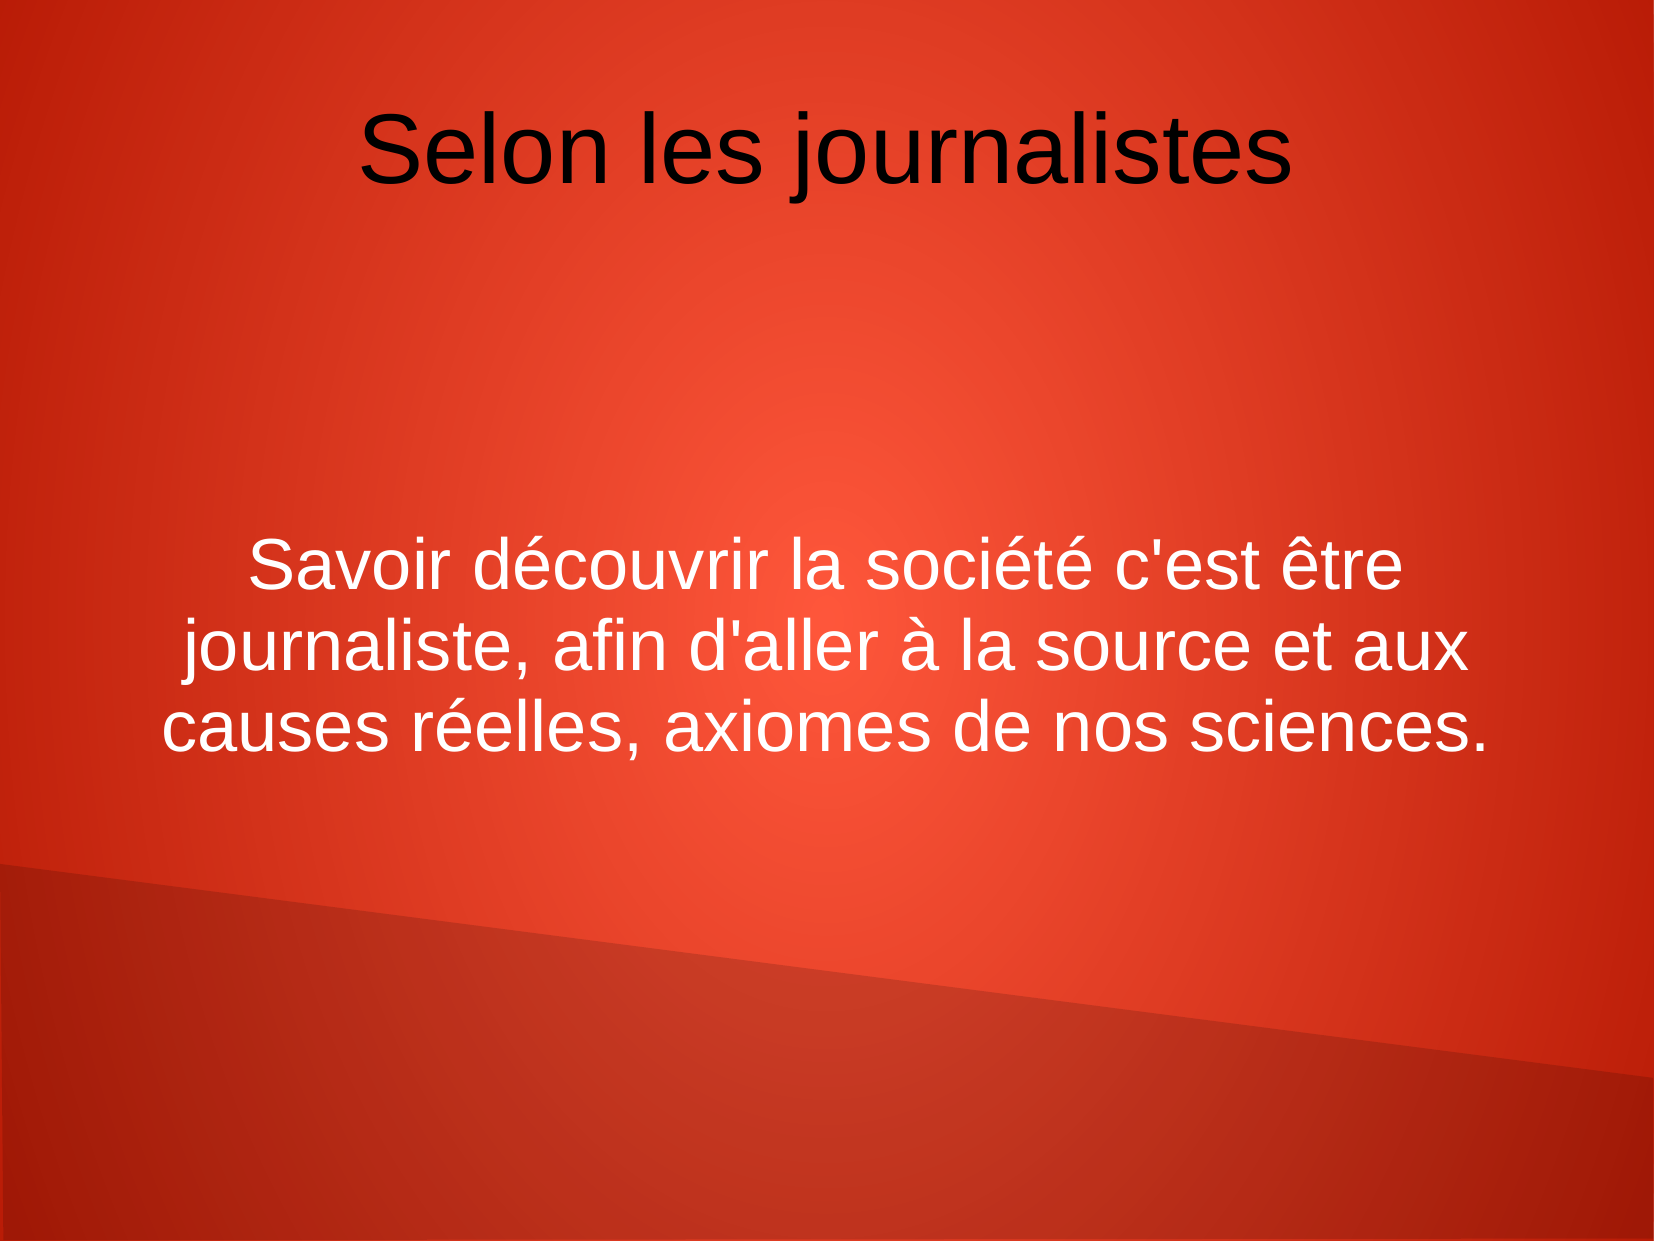

# Selon les journalistes
Savoir découvrir la société c'est être journaliste, afin d'aller à la source et aux causes réelles, axiomes de nos sciences.